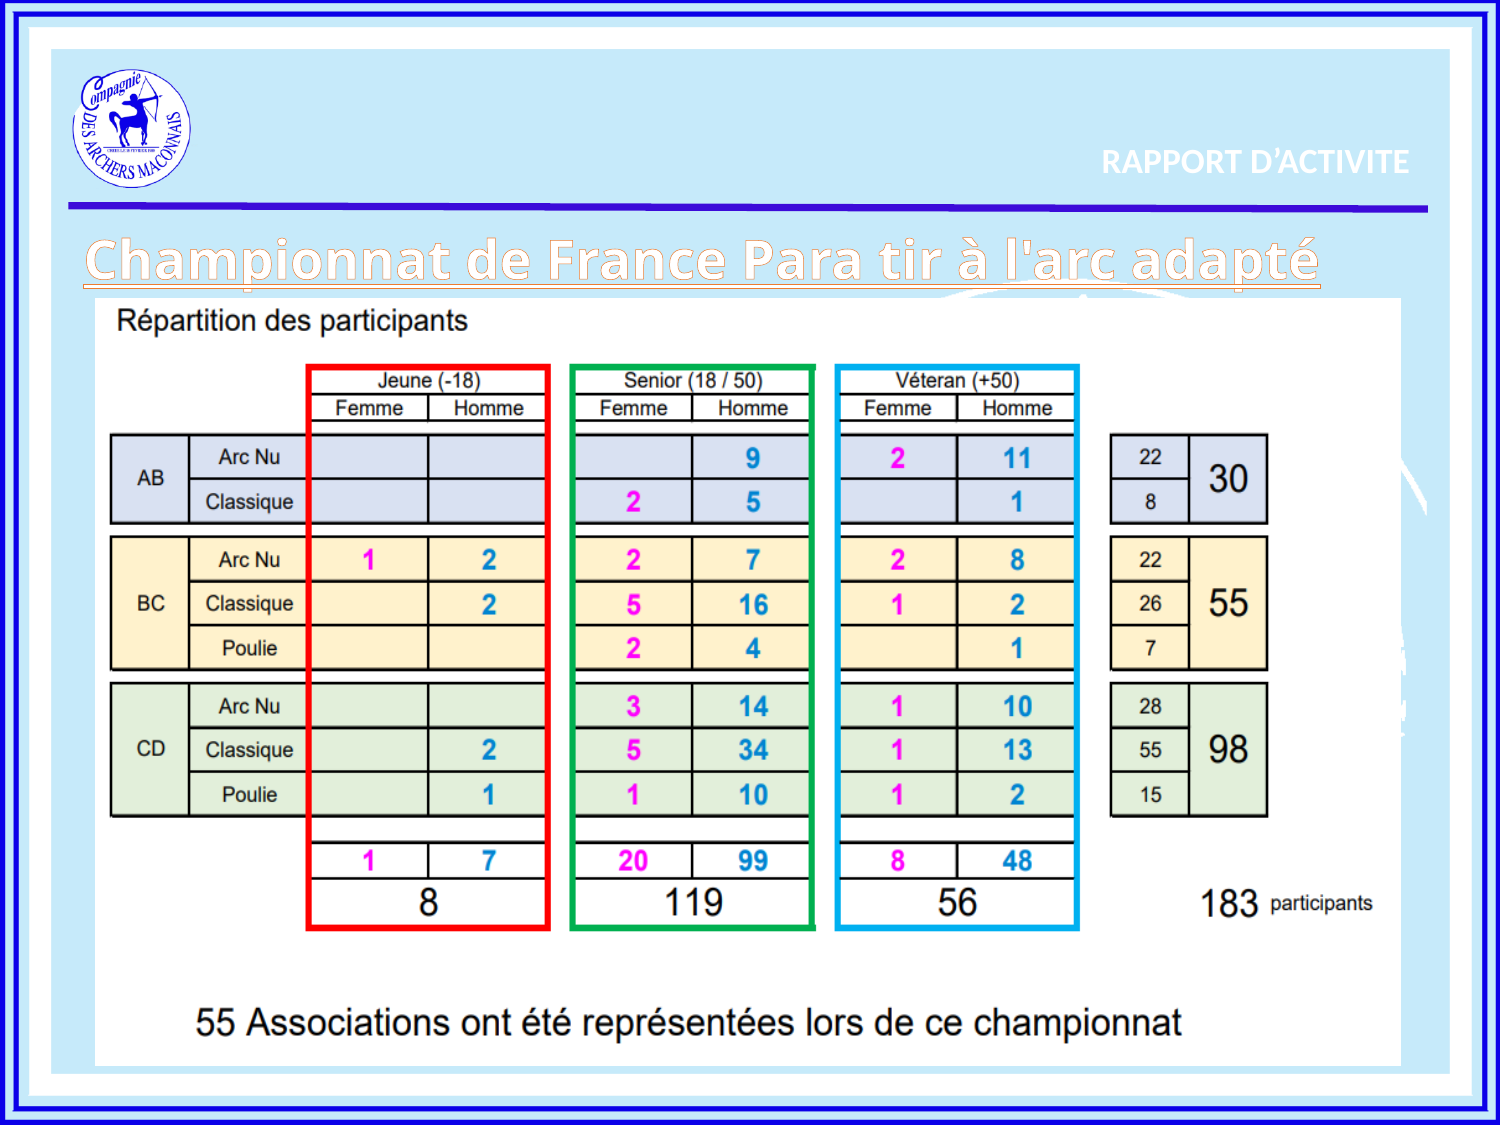

RAPPORT D’ACTIVITE
# Compagnie des Archers Mâconnais
Championnat de France Para tir à l'arc adapté
 Assemblée générale du 13 janvier 2024